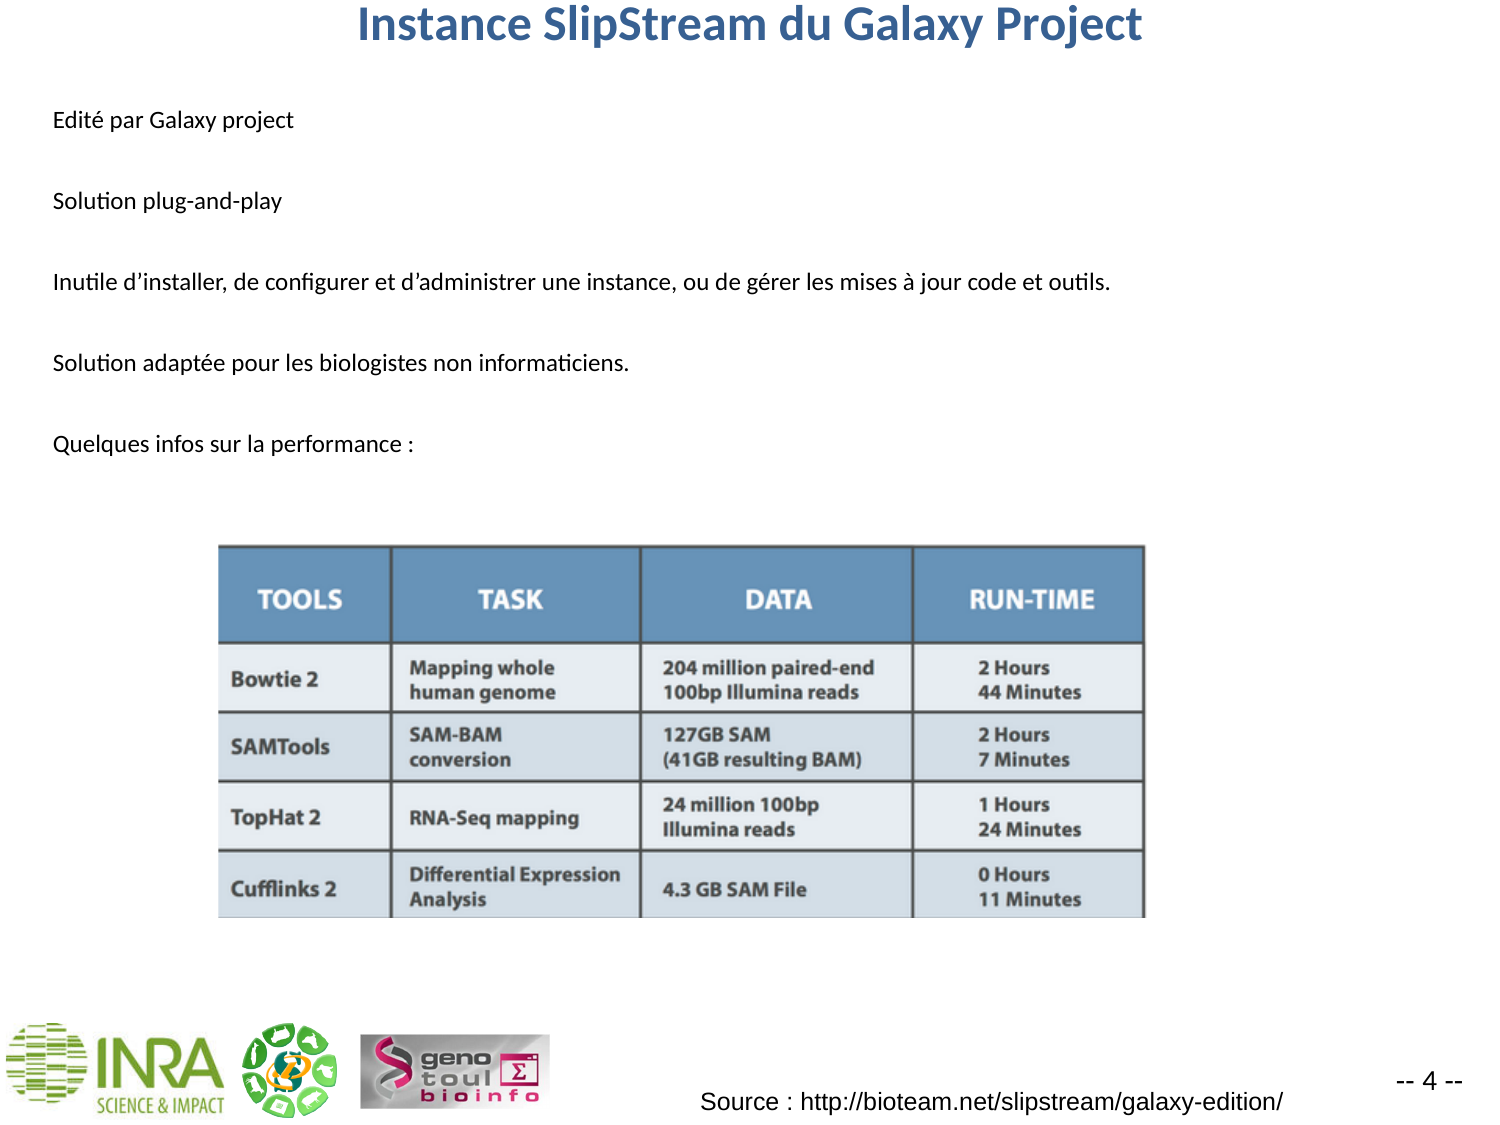

Instance SlipStream du Galaxy Project
Edité par Galaxy project
Solution plug-and-play
Inutile d’installer, de configurer et d’administrer une instance, ou de gérer les mises à jour code et outils.
Solution adaptée pour les biologistes non informaticiens.
Quelques infos sur la performance :
Source : http://bioteam.net/slipstream/galaxy-edition/